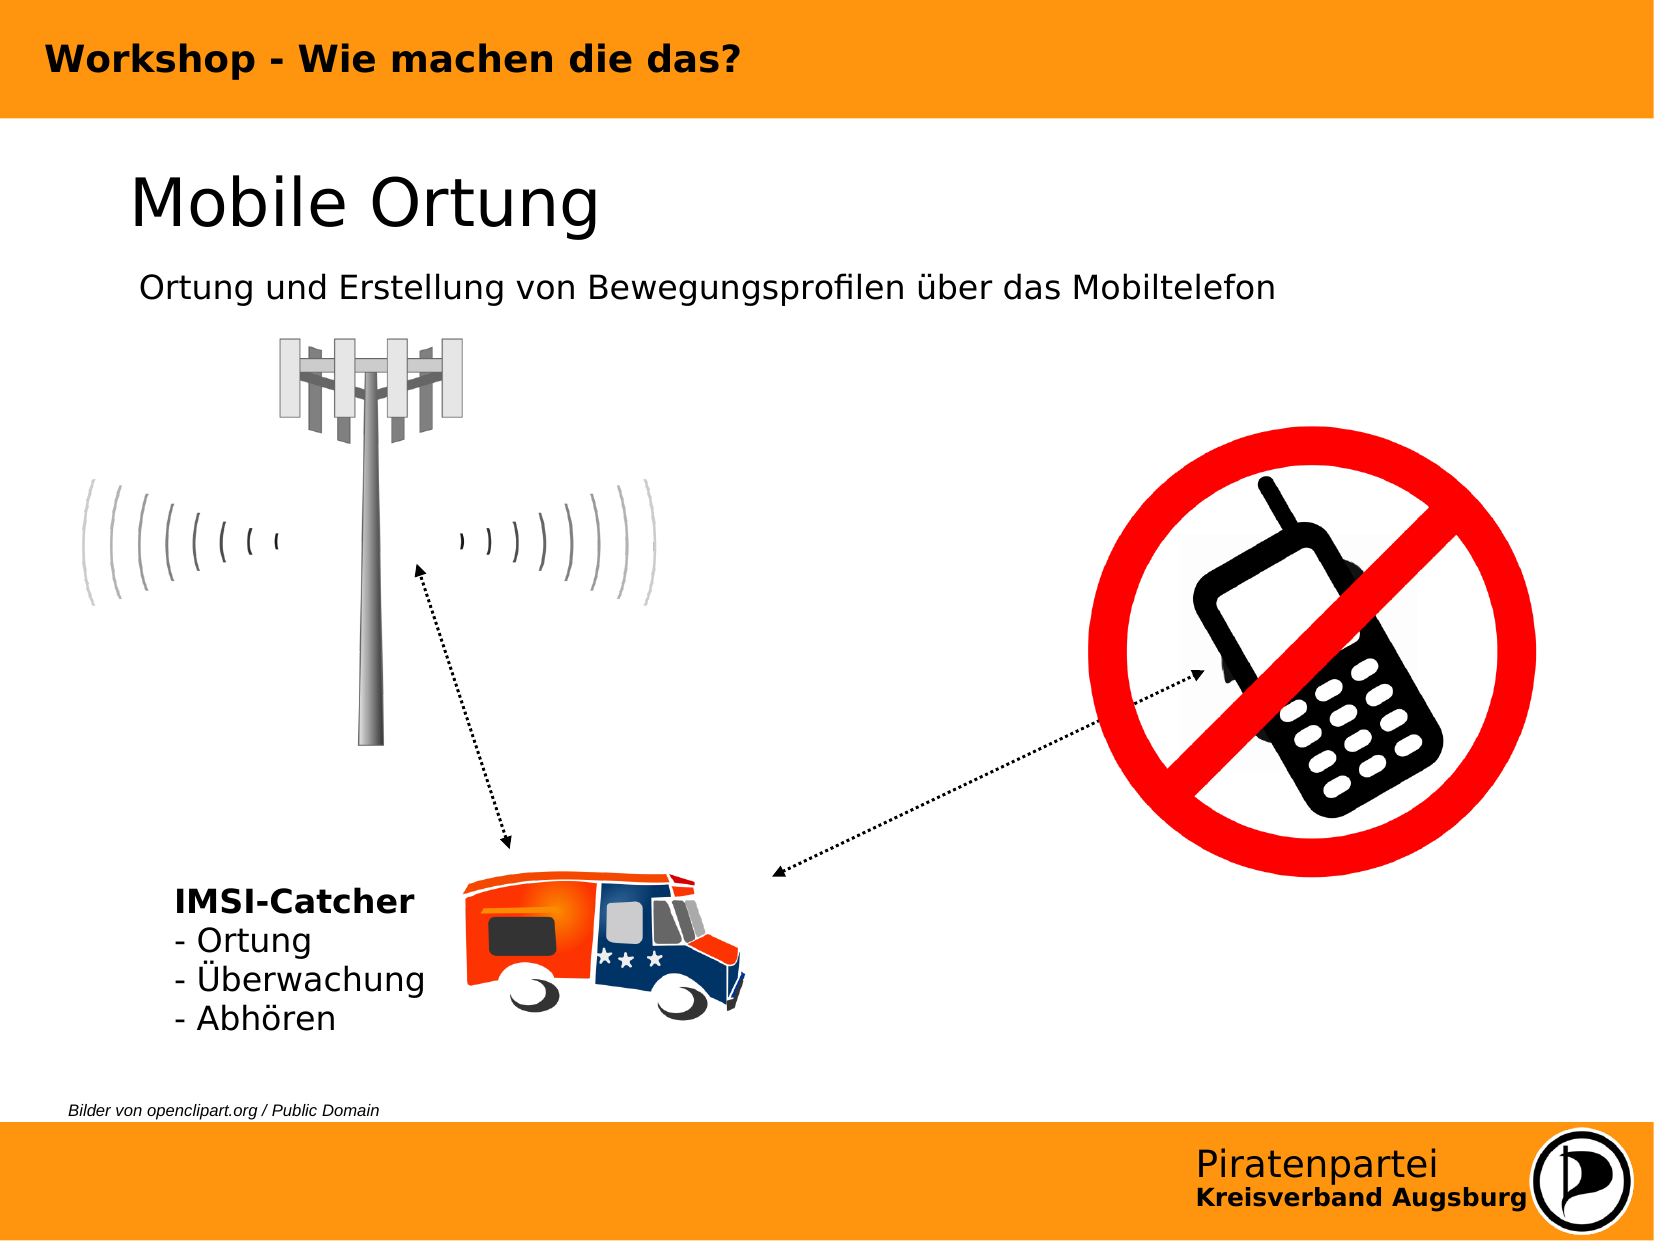

Workshop - Wie machen die das?
Mobile Ortung
Ortung und Erstellung von Bewegungsprofilen über das Mobiltelefon
IMSI-Catcher
- Ortung
- Überwachung
- Abhören
Bilder von openclipart.org / Public Domain